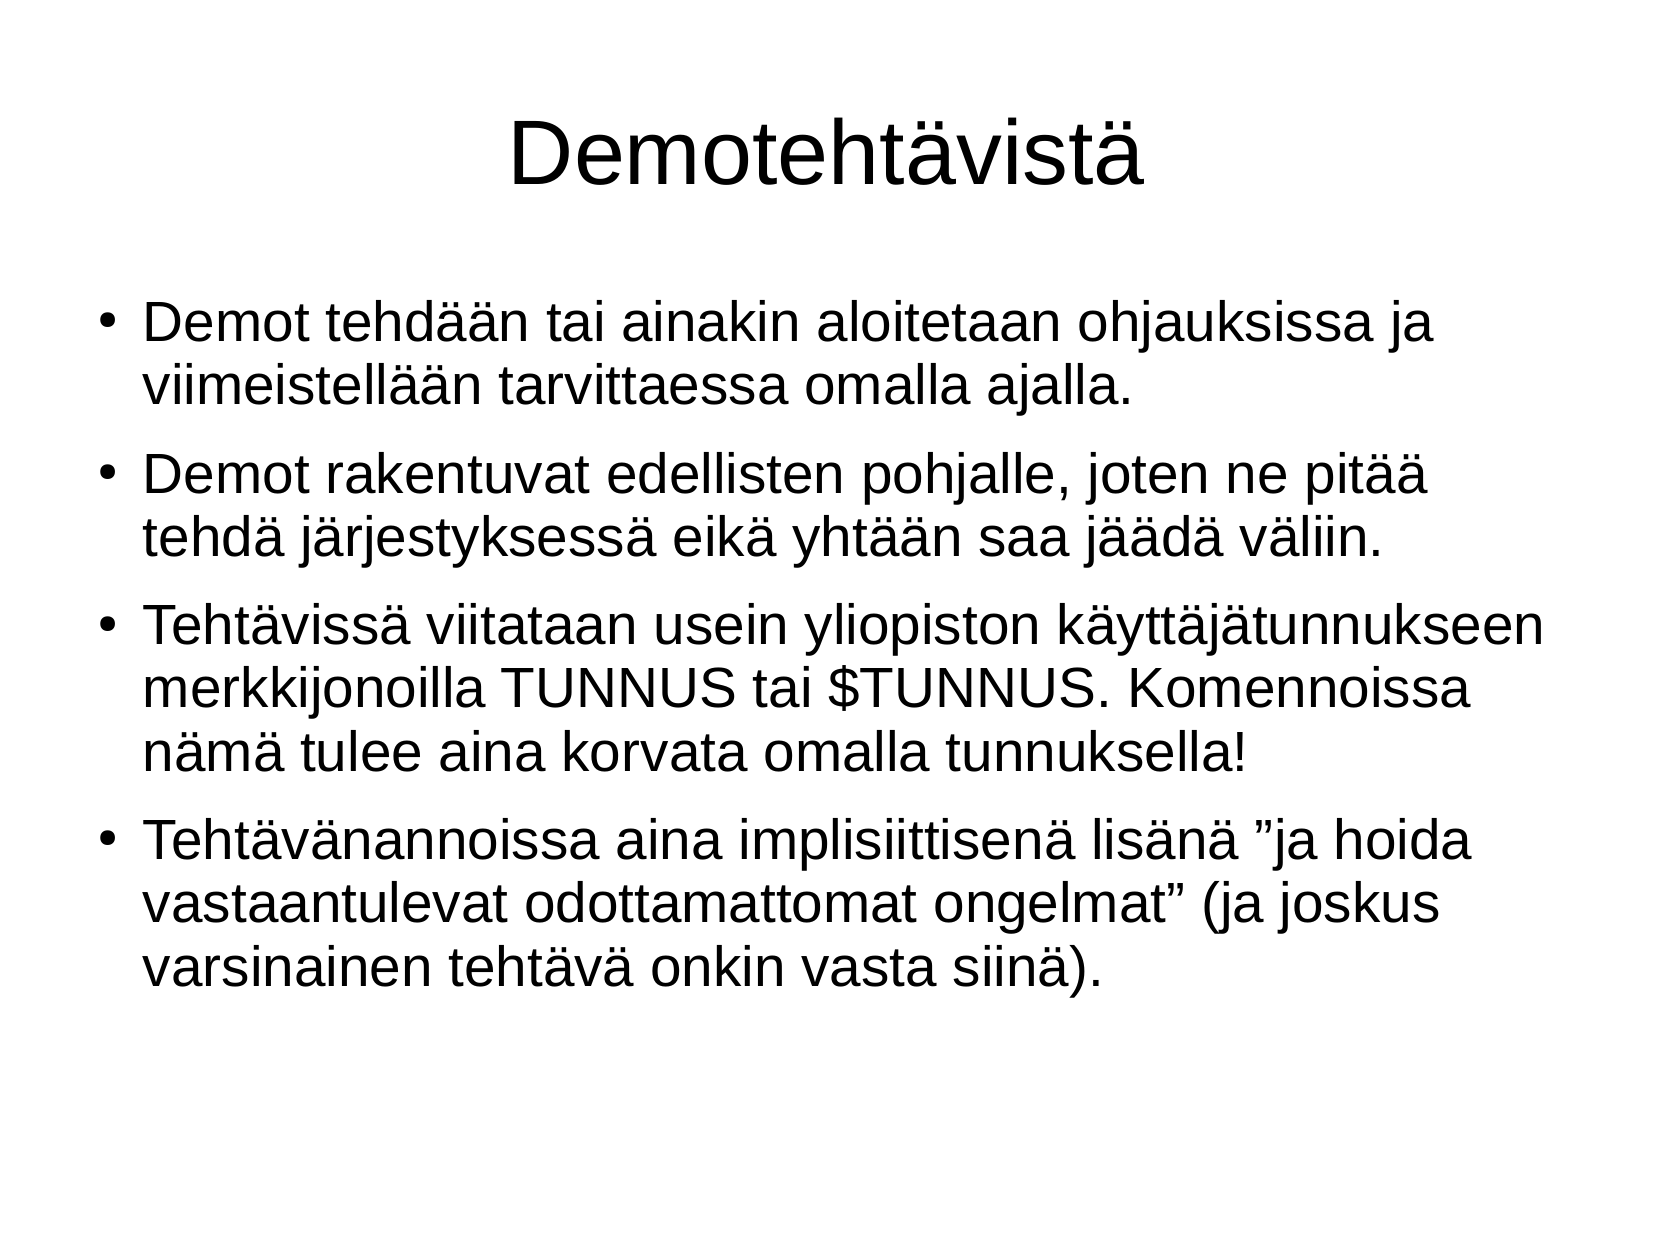

# Demotehtävistä
Demot tehdään tai ainakin aloitetaan ohjauksissa ja viimeistellään tarvittaessa omalla ajalla.
Demot rakentuvat edellisten pohjalle, joten ne pitää tehdä järjestyksessä eikä yhtään saa jäädä väliin.
Tehtävissä viitataan usein yliopiston käyttäjätunnukseen merkkijonoilla TUNNUS tai $TUNNUS. Komennoissa nämä tulee aina korvata omalla tunnuksella!
Tehtävänannoissa aina implisiittisenä lisänä ”ja hoida vastaantulevat odottamattomat ongelmat” (ja joskus varsinainen tehtävä onkin vasta siinä).